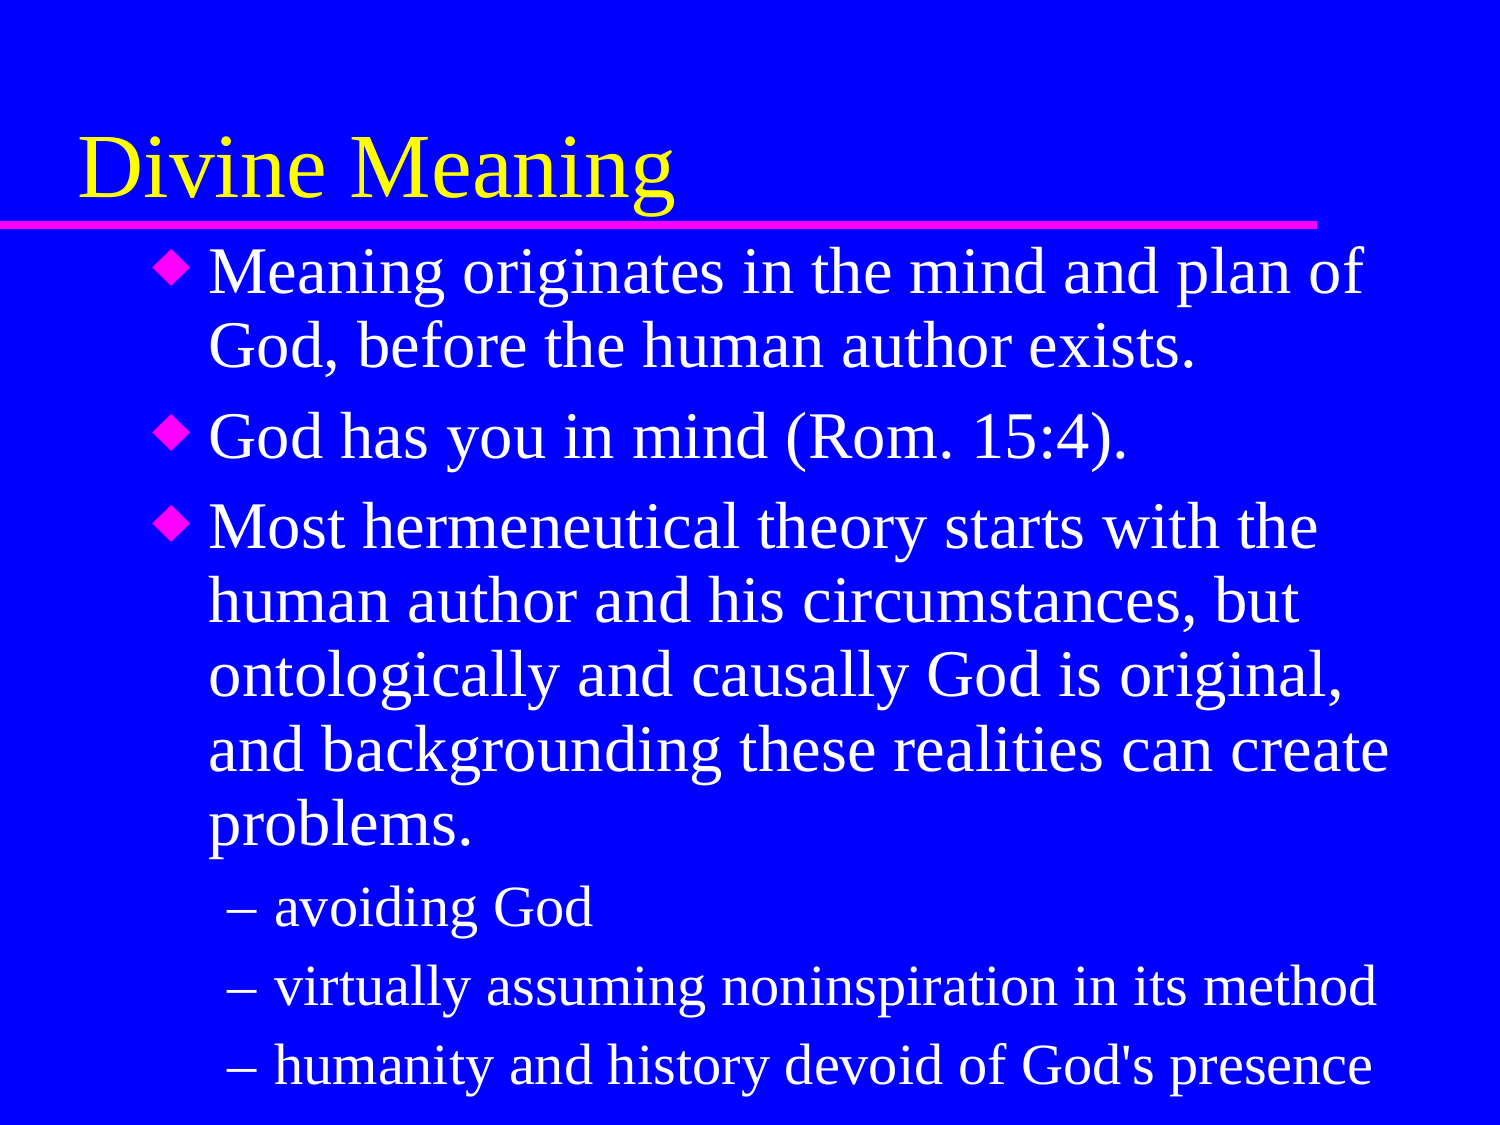

# Divine Meaning
Meaning originates in the mind and plan of God, before the human author exists.
God has you in mind (Rom. 15:4).
Most hermeneutical theory starts with the human author and his circumstances, but ontologically and causally God is original, and backgrounding these realities can create problems.
avoiding God
virtually assuming noninspiration in its method
humanity and history devoid of God's presence